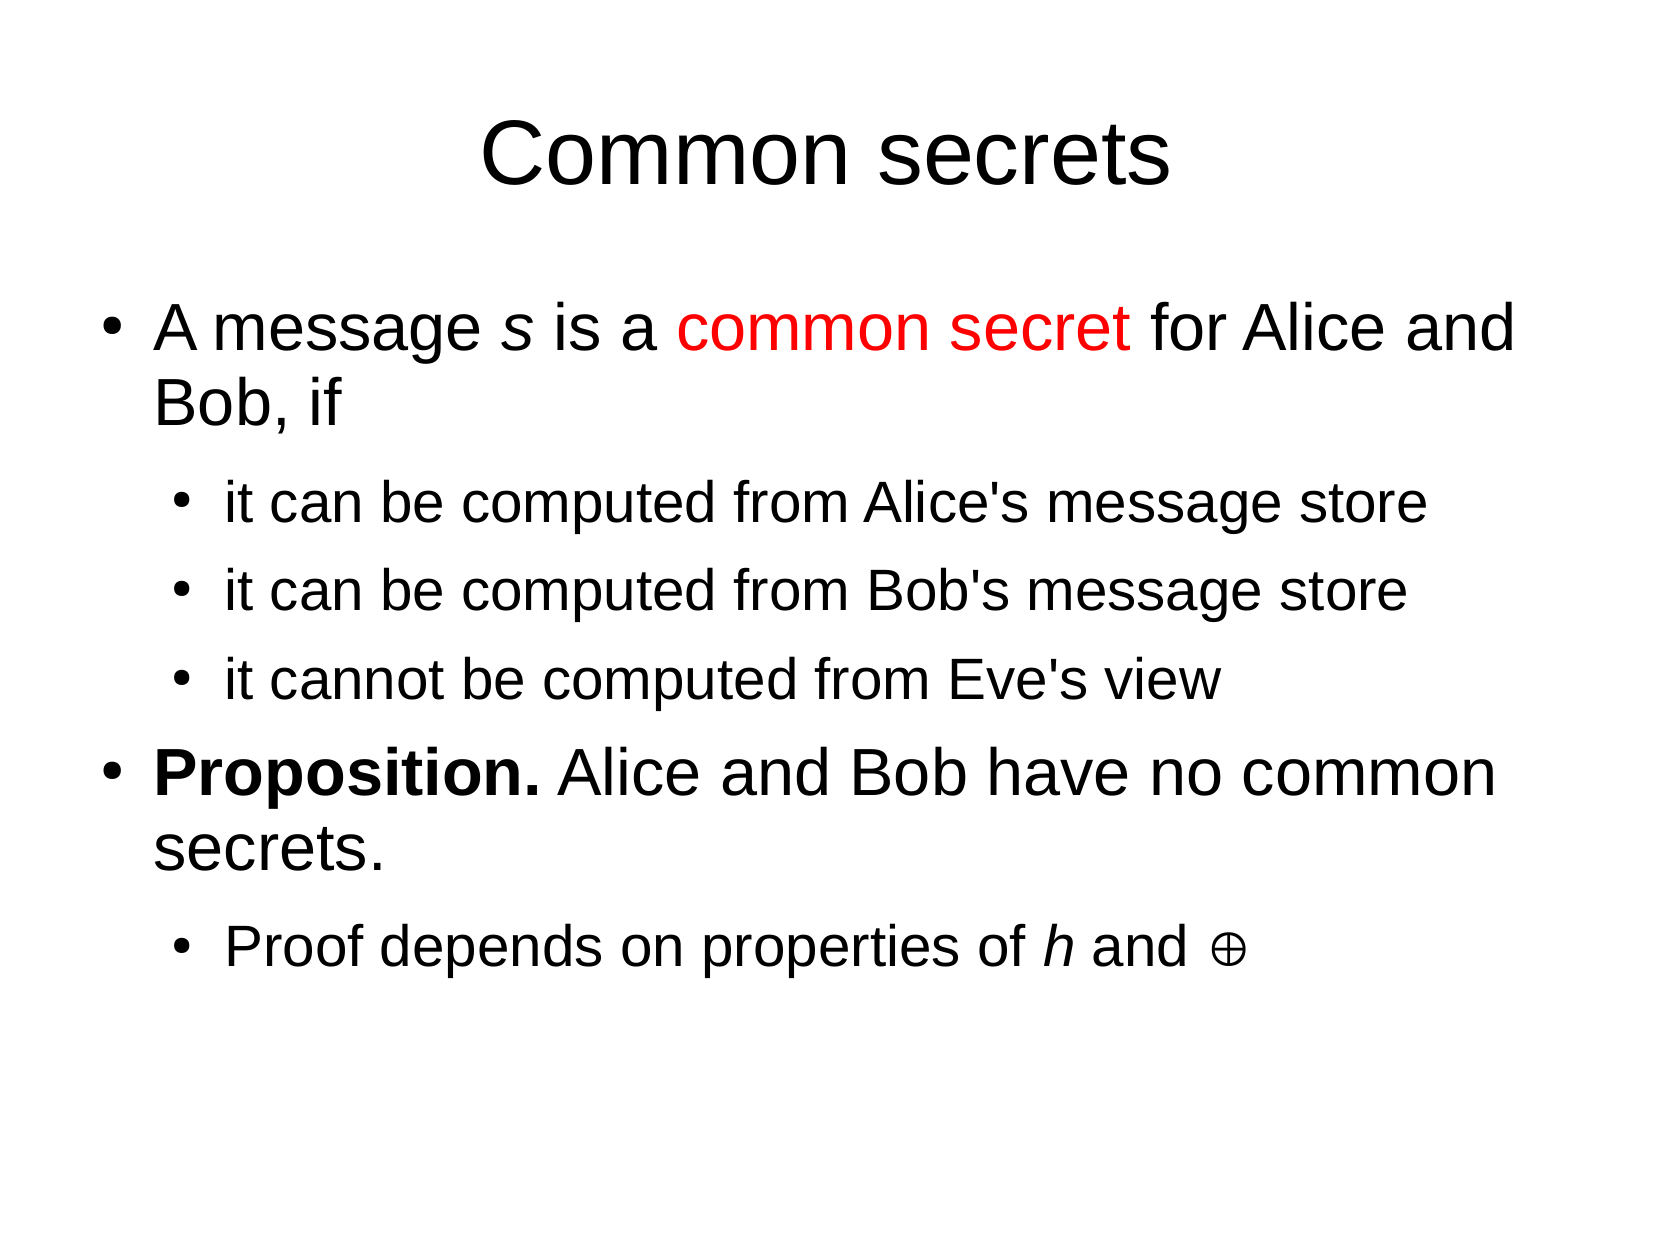

# Common secrets
A message s is a common secret for Alice and Bob, if
it can be computed from Alice's message store
it can be computed from Bob's message store
it cannot be computed from Eve's view
Proposition. Alice and Bob have no common secrets.
Proof depends on properties of h and 